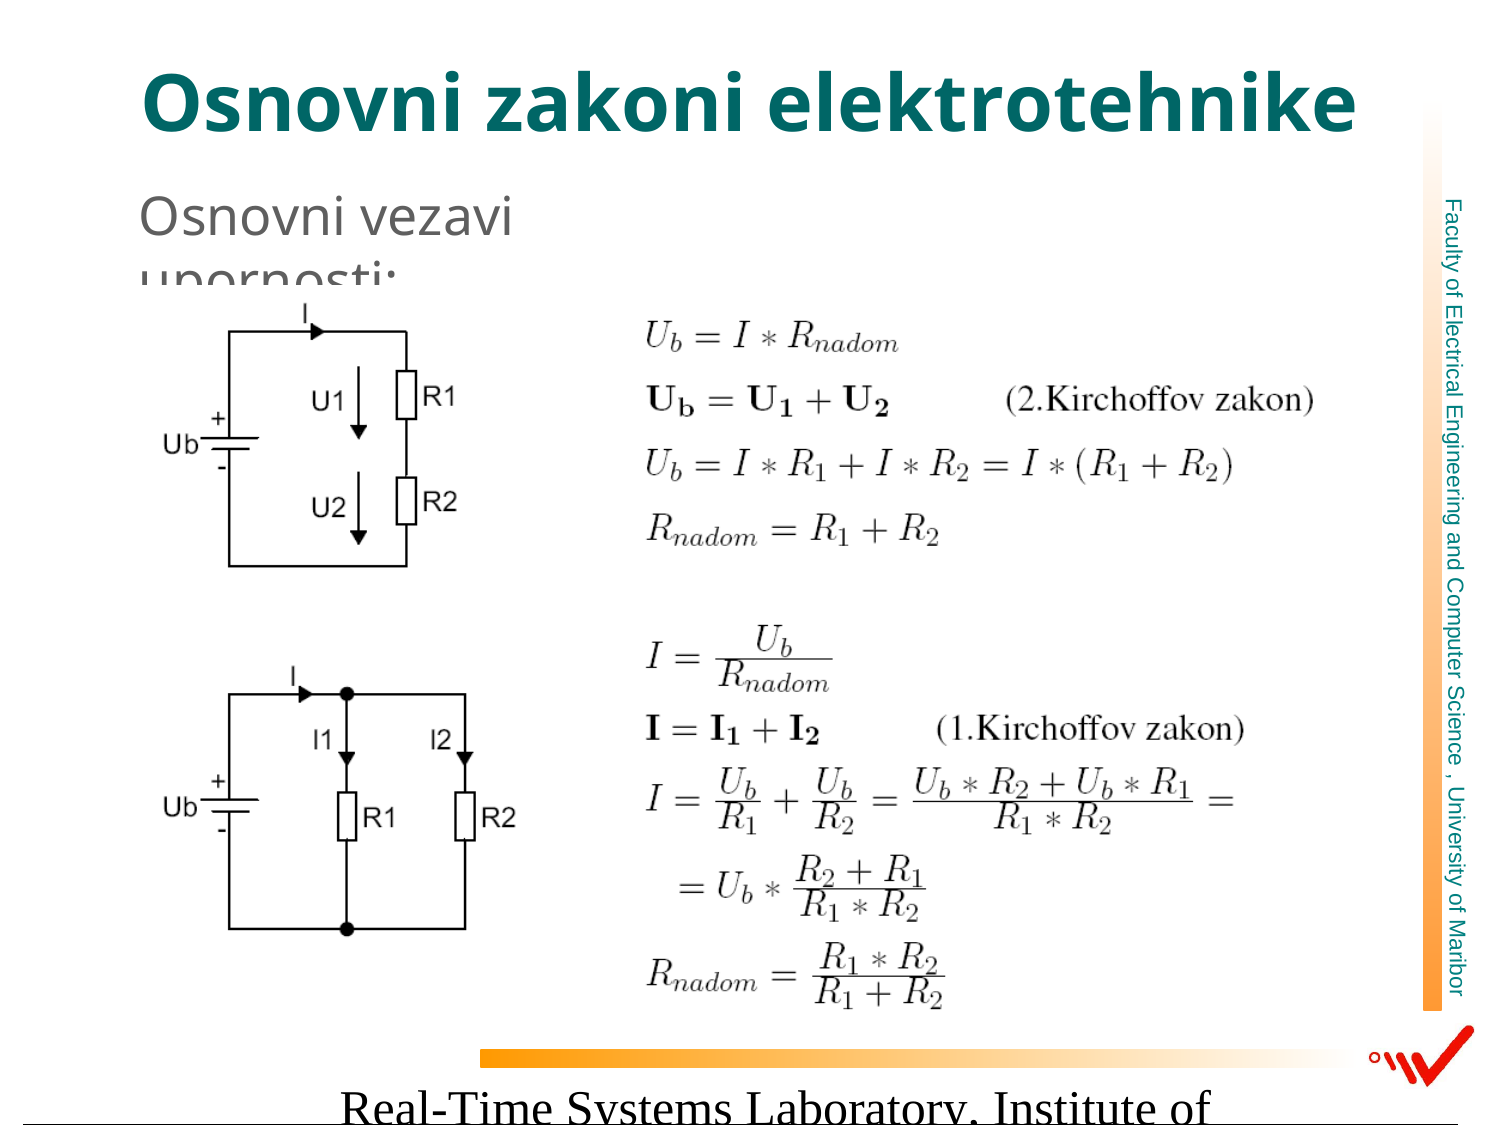

# Osnovni zakoni elektrotehnike
Osnovni vezavi upornosti: